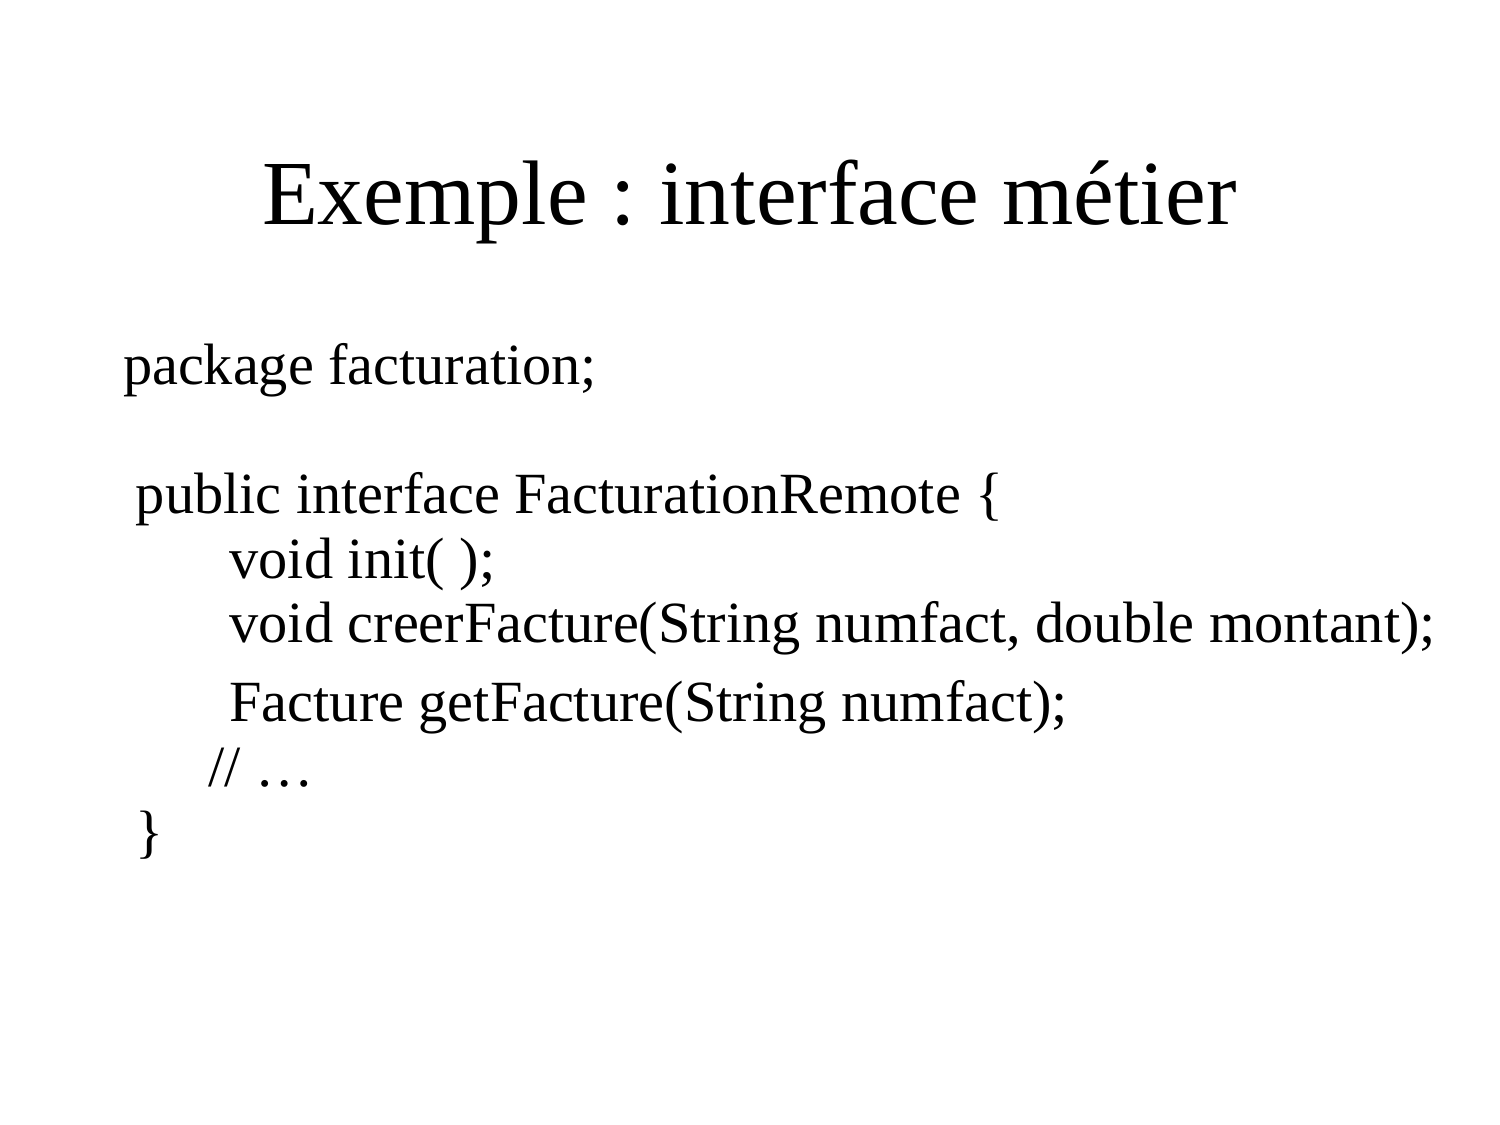

# Exemple : interface métier
 package facturation;
public interface FacturationRemote {
	void init( );
	void creerFacture(String numfact, double montant);
		Facture getFacture(String numfact);
 // …
}